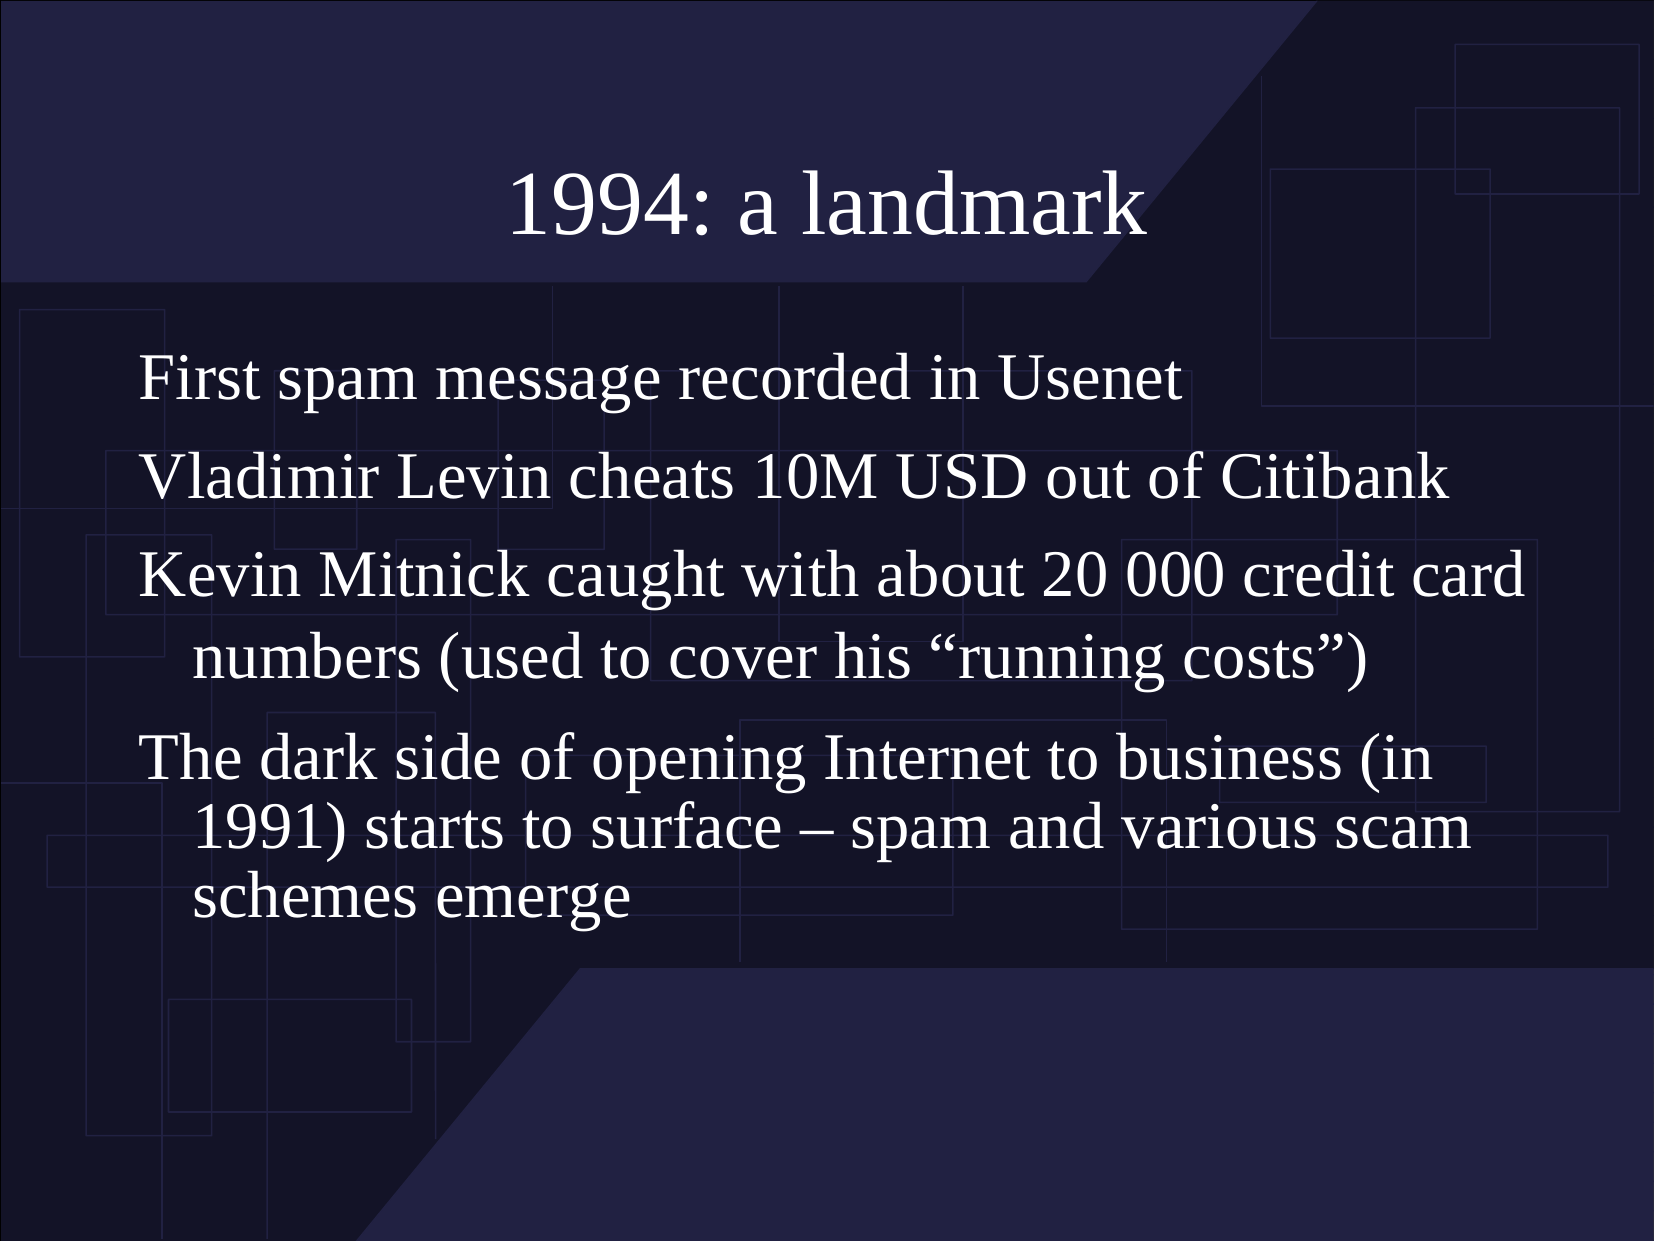

# 1994: a landmark
First spam message recorded in Usenet
Vladimir Levin cheats 10M USD out of Citibank
Kevin Mitnick caught with about 20 000 credit card numbers (used to cover his “running costs”)‏
The dark side of opening Internet to business (in 1991) starts to surface – spam and various scam schemes emerge